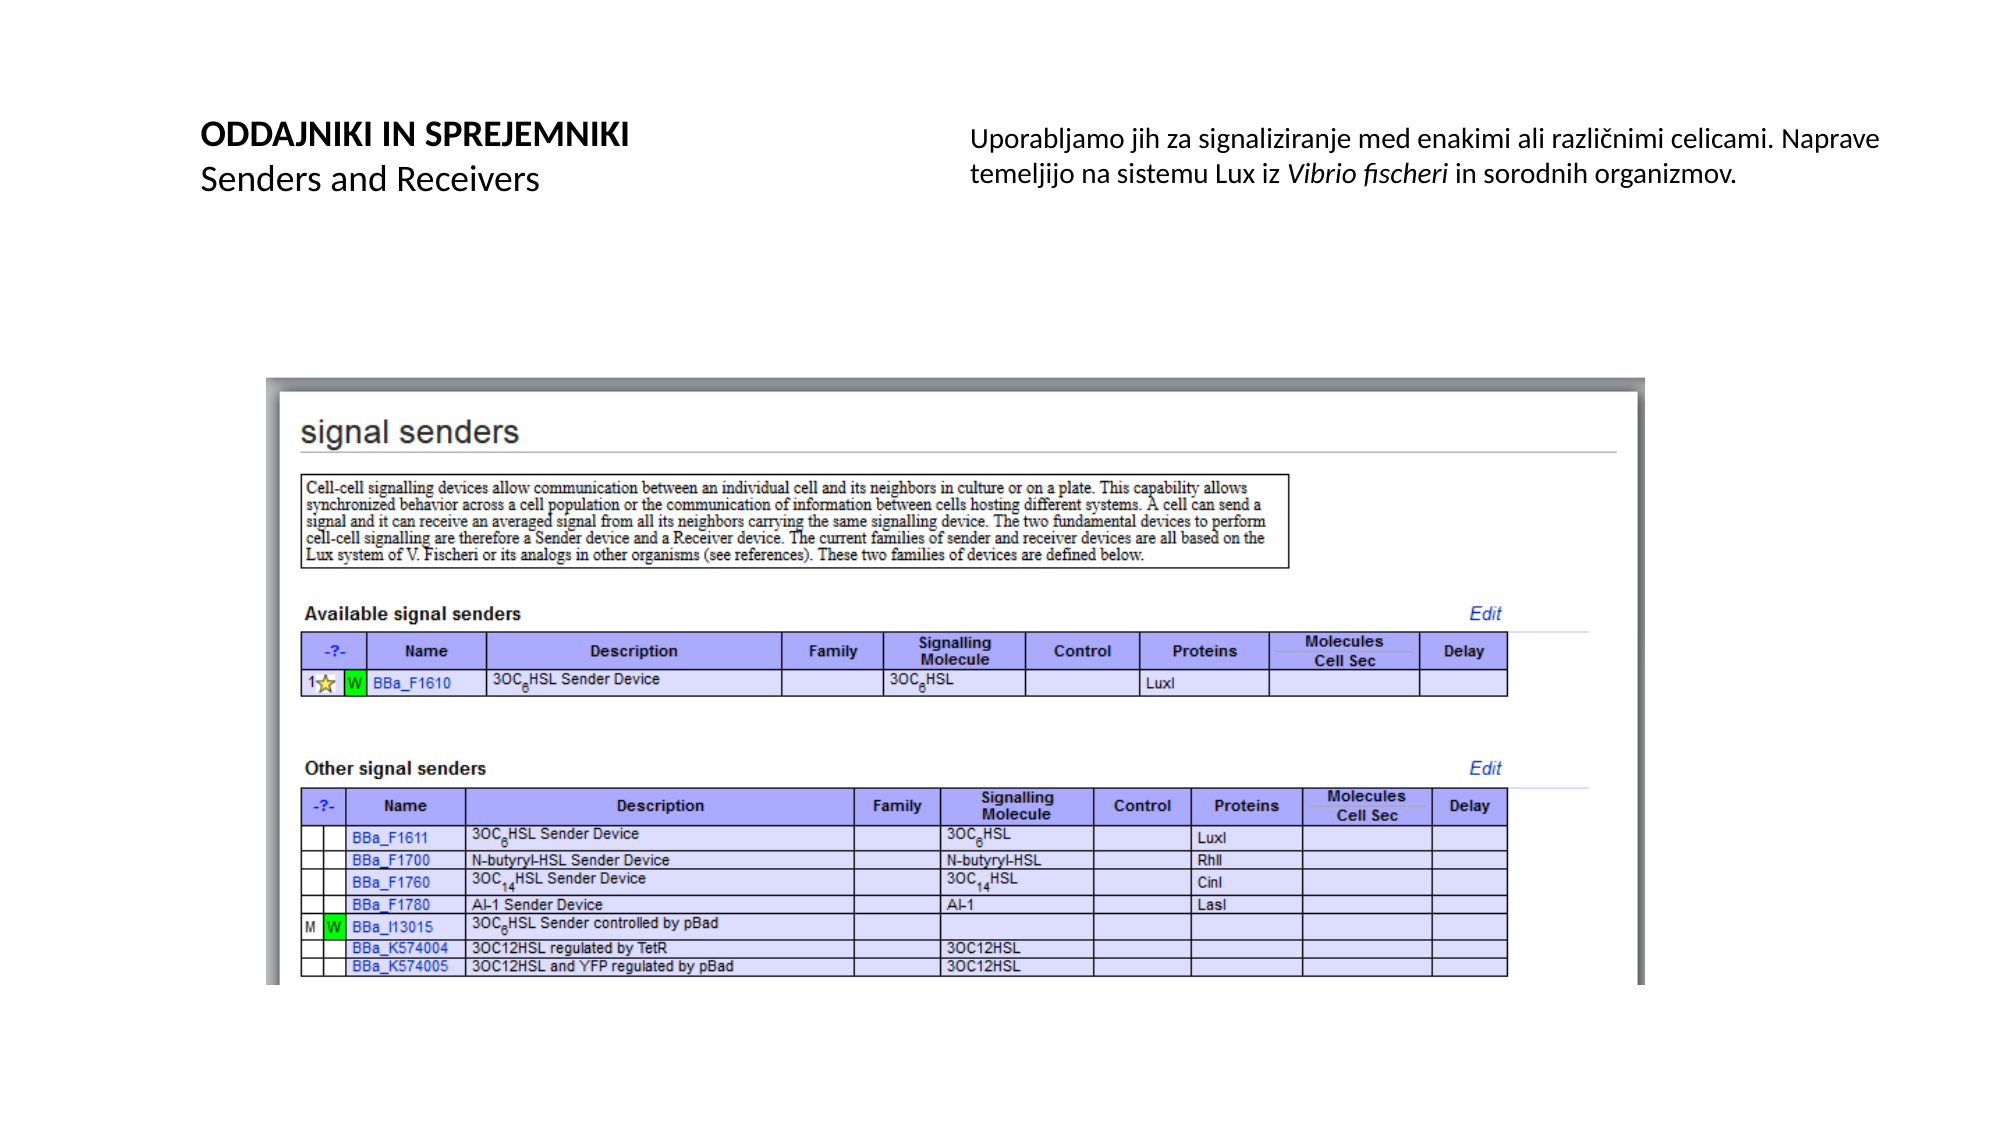

ODDAJNIKI IN SPREJEMNIKI
Senders and Receivers
Uporabljamo jih za signaliziranje med enakimi ali različnimi celicami. Naprave temeljijo na sistemu Lux iz Vibrio fischeri in sorodnih organizmov.